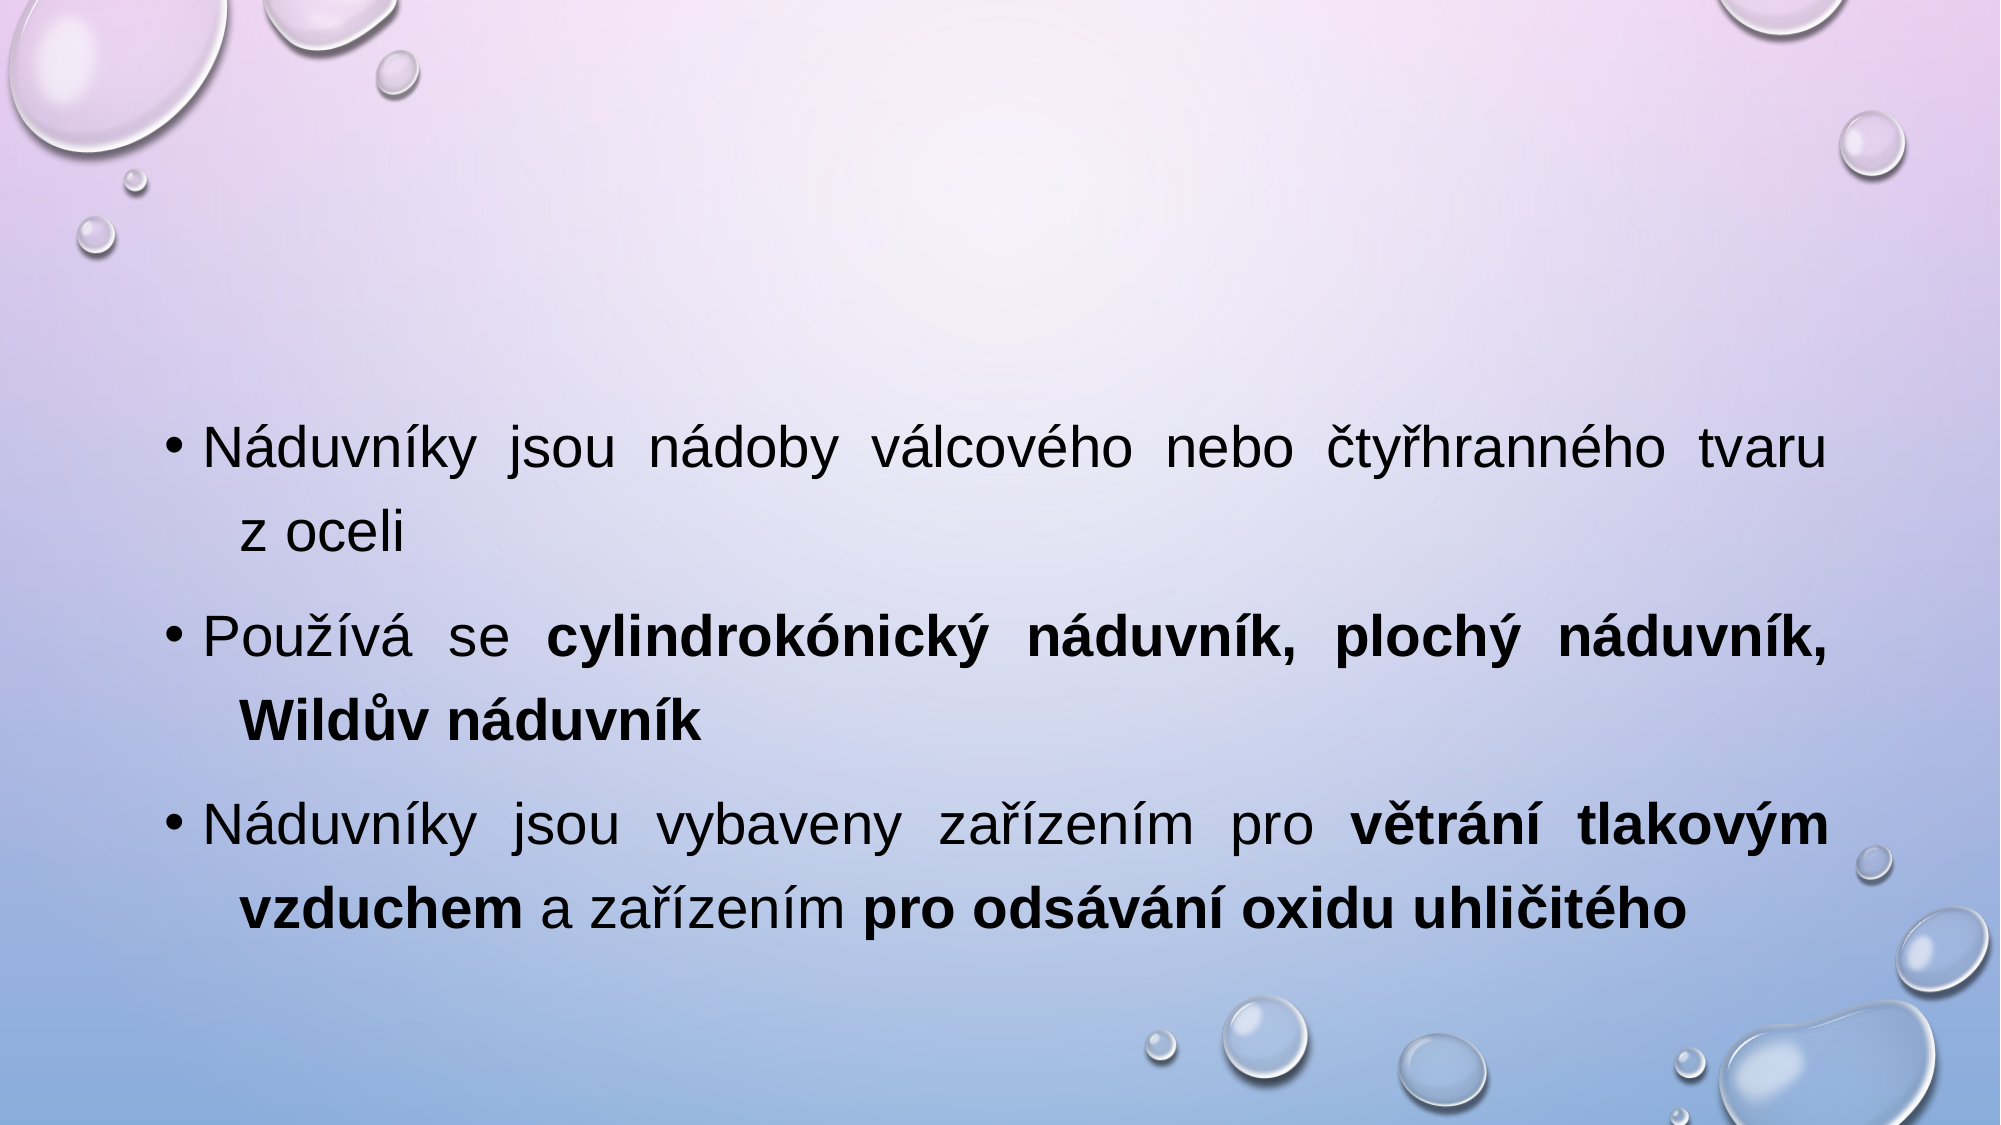

#
Náduvníky jsou nádoby válcového nebo čtyřhranného tvaru z oceli
Používá se cylindrokónický náduvník, plochý náduvník, Wildův náduvník
Náduvníky jsou vybaveny zařízením pro větrání tlakovým vzduchem a zařízením pro odsávání oxidu uhličitého